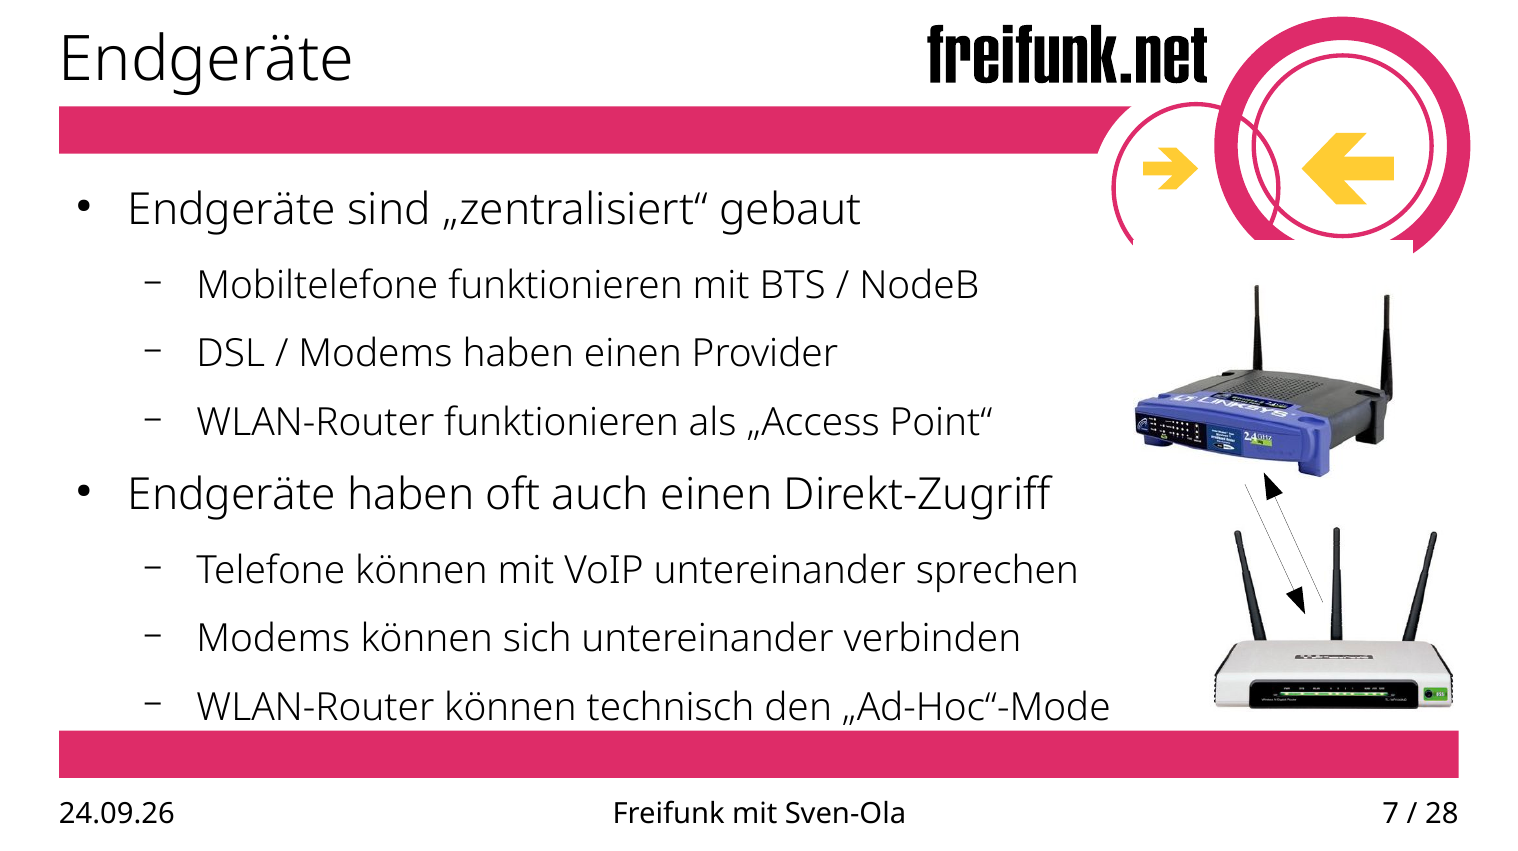

# Endgeräte
Endgeräte sind „zentralisiert“ gebaut
Mobiltelefone funktionieren mit BTS / NodeB
DSL / Modems haben einen Provider
WLAN-Router funktionieren als „Access Point“
Endgeräte haben oft auch einen Direkt-Zugriff
Telefone können mit VoIP untereinander sprechen
Modems können sich untereinander verbinden
WLAN-Router können technisch den „Ad-Hoc“-Mode
Freifunk mit Sven-Ola
7